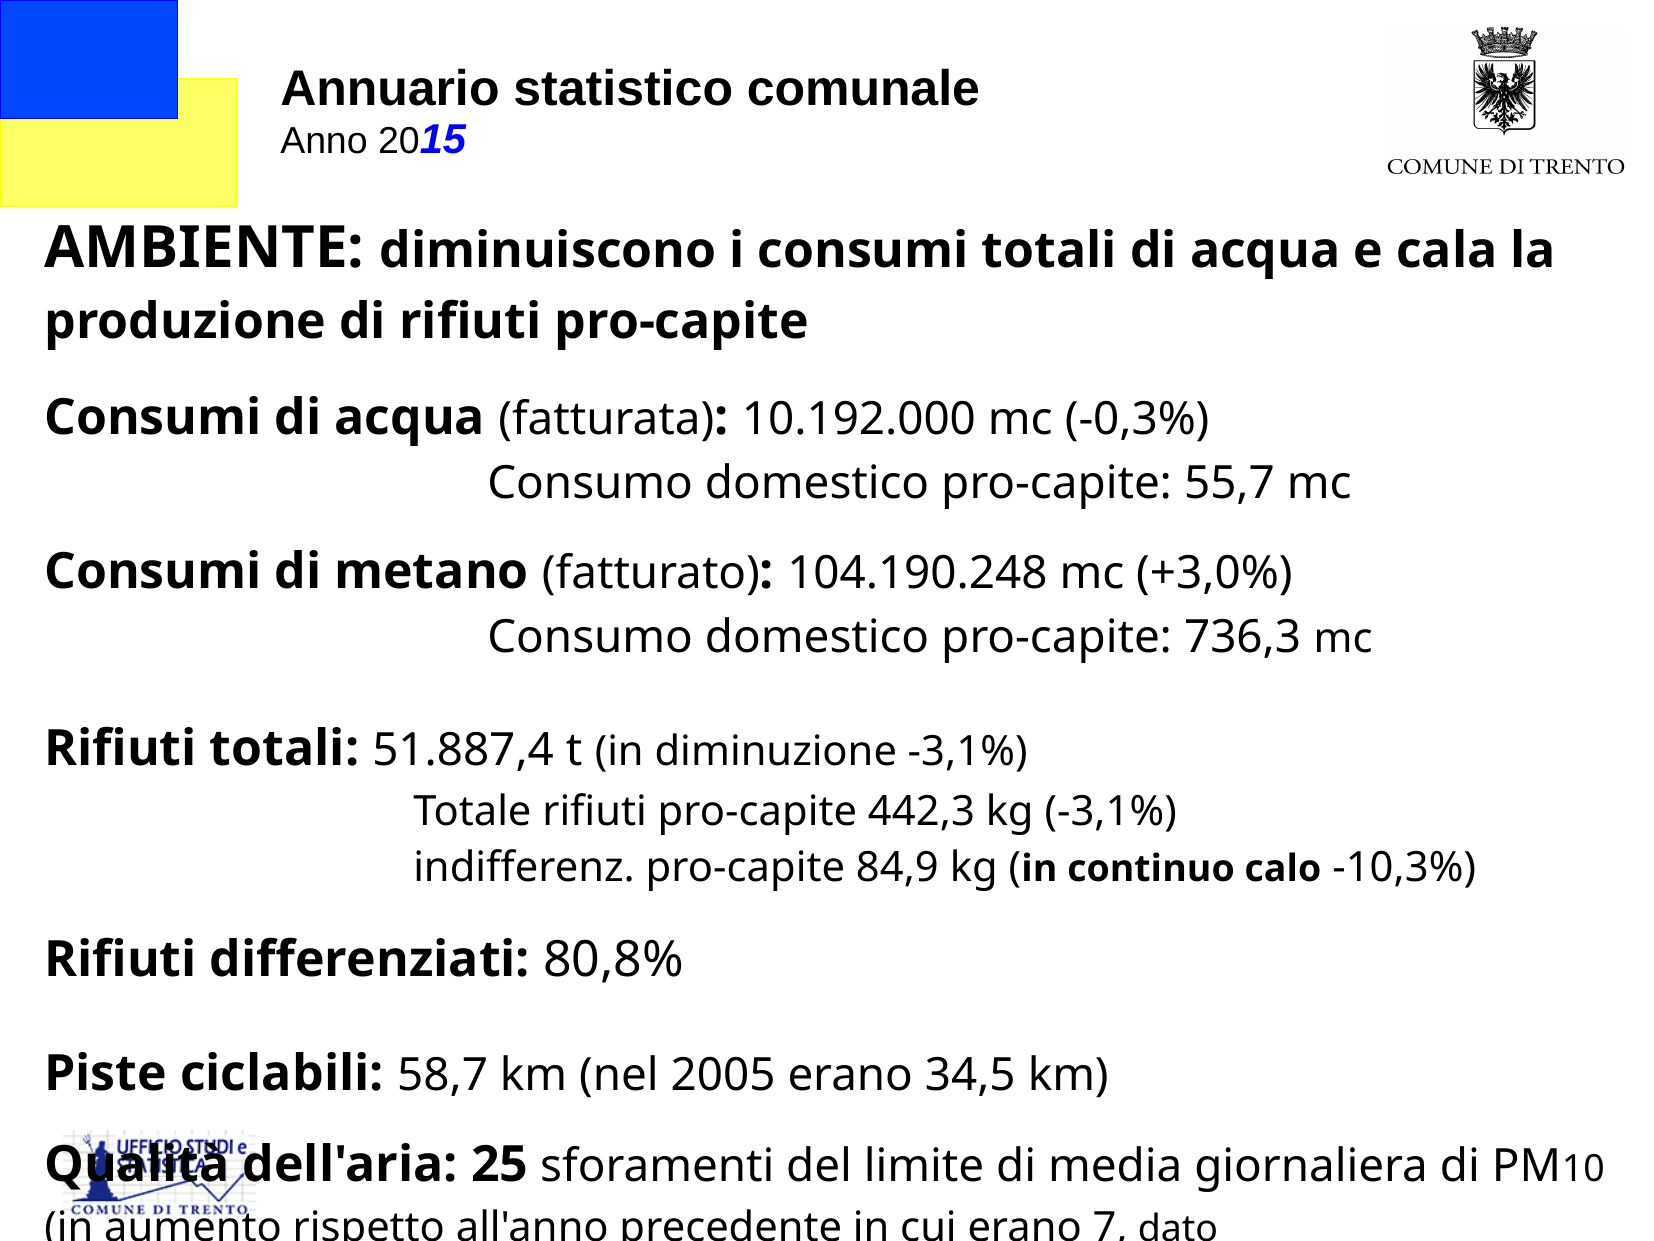

Annuario statistico comunale
Anno 2015
AMBIENTE: diminuiscono i consumi totali di acqua e cala la produzione di rifiuti pro-capite
Consumi di acqua (fatturata): 10.192.000 mc (-0,3%)
						Consumo domestico pro-capite: 55,7 mc
Consumi di metano (fatturato): 104.190.248 mc (+3,0%)
						Consumo domestico pro-capite: 736,3 mc
Rifiuti totali: 51.887,4 t (in diminuzione -3,1%)
					Totale rifiuti pro-capite 442,3 kg (-3,1%)
					indifferenz. pro-capite 84,9 kg (in continuo calo -10,3%)
Rifiuti differenziati: 80,8%
Piste ciclabili: 58,7 km (nel 2005 erano 34,5 km)
Qualità dell'aria: 25 sforamenti del limite di media giornaliera di PM10 (in aumento rispetto all'anno precedente in cui erano 7, dato 					condizionato dalla bassa piovosità, ovvero 697 mm contro gli 						oltre 1000 degli ultimi anni)